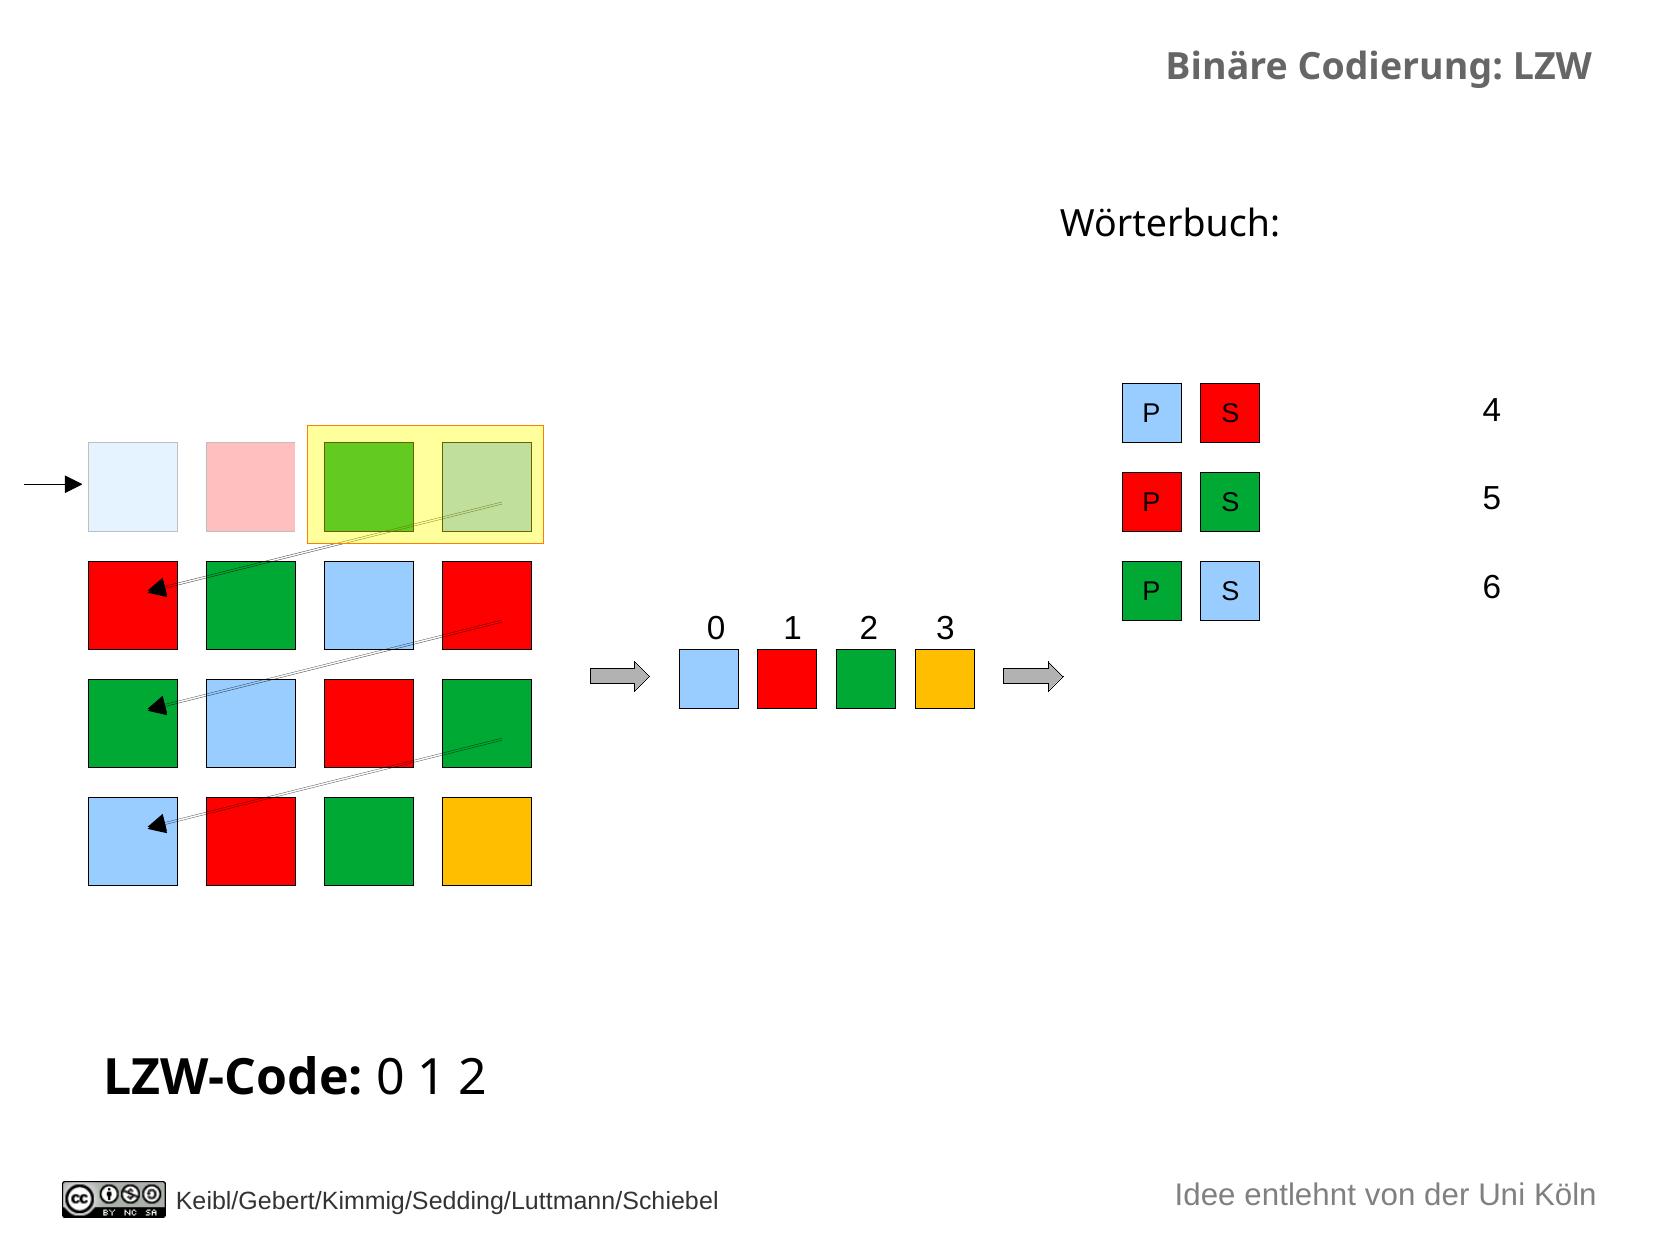

Binäre Codierung: LZW
Wörterbuch:
P
S
4
P
S
5
P
S
6
0
1
2
3
LZW-Code: 0 1 2
Idee entlehnt von der Uni Köln